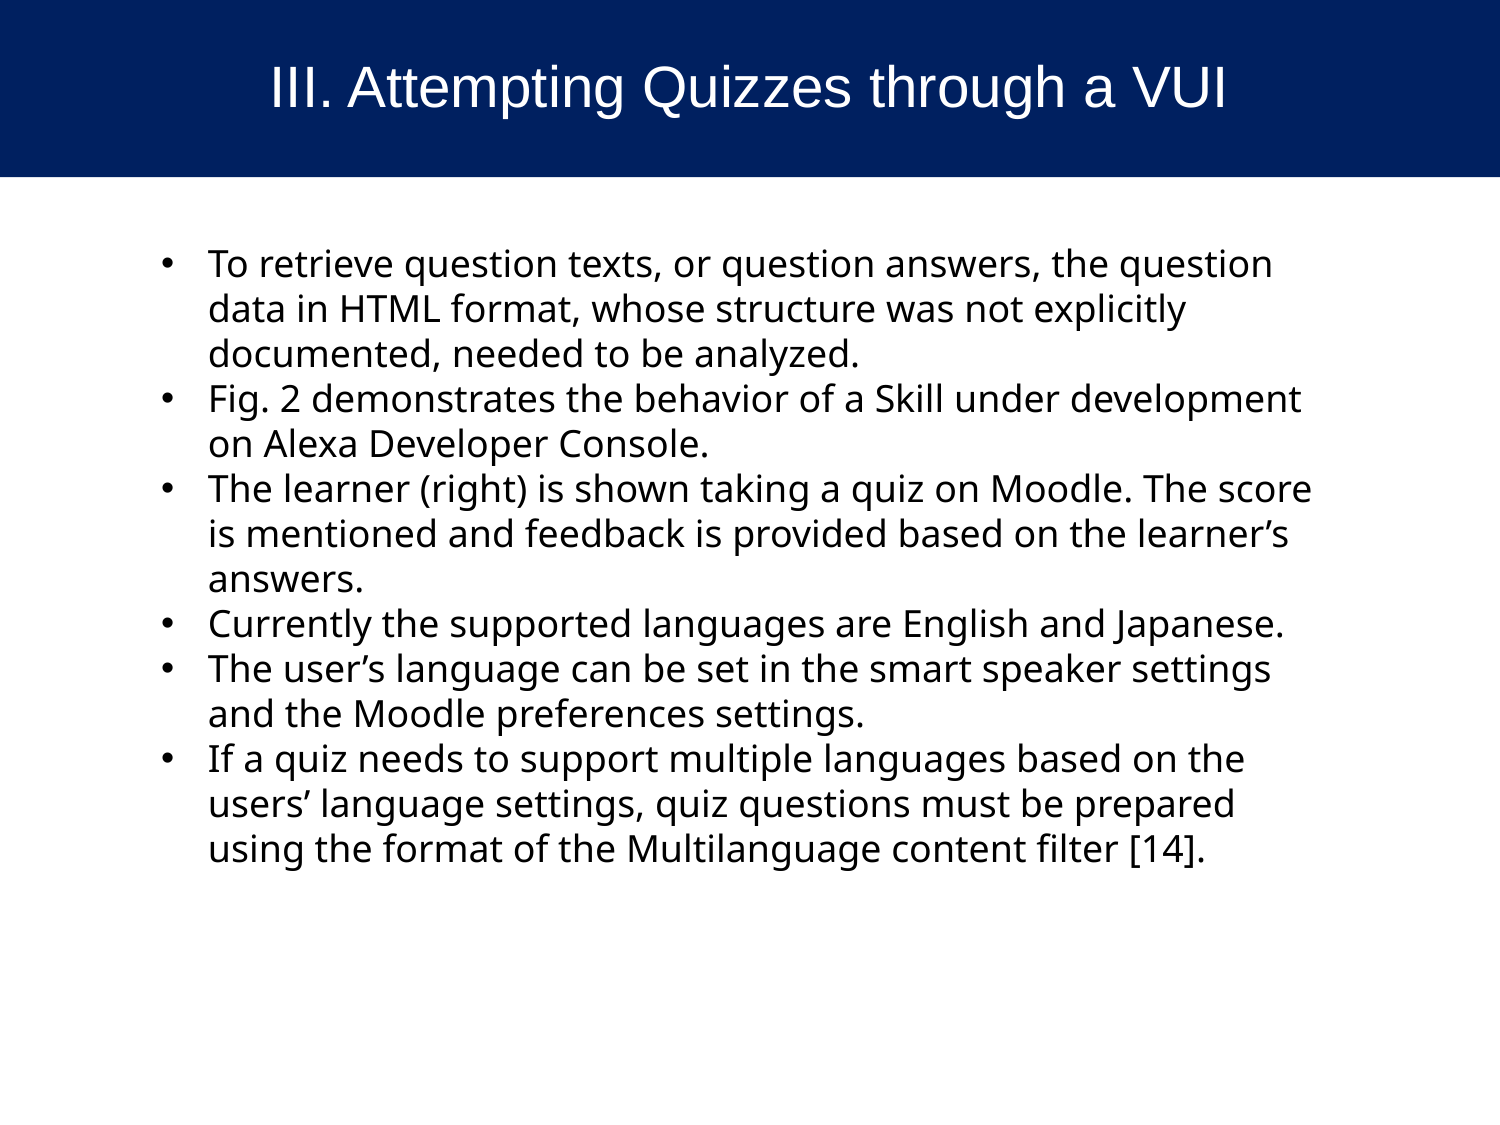

III. Attempting Quizzes through a VUI
To retrieve question texts, or question answers, the question data in HTML format, whose structure was not explicitly documented, needed to be analyzed.
Fig. 2 demonstrates the behavior of a Skill under development on Alexa Developer Console.
The learner (right) is shown taking a quiz on Moodle. The score is mentioned and feedback is provided based on the learner’s answers.
Currently the supported languages are English and Japanese.
The user’s language can be set in the smart speaker settings and the Moodle preferences settings.
If a quiz needs to support multiple languages based on the users’ language settings, quiz questions must be prepared using the format of the Multilanguage content filter [14].